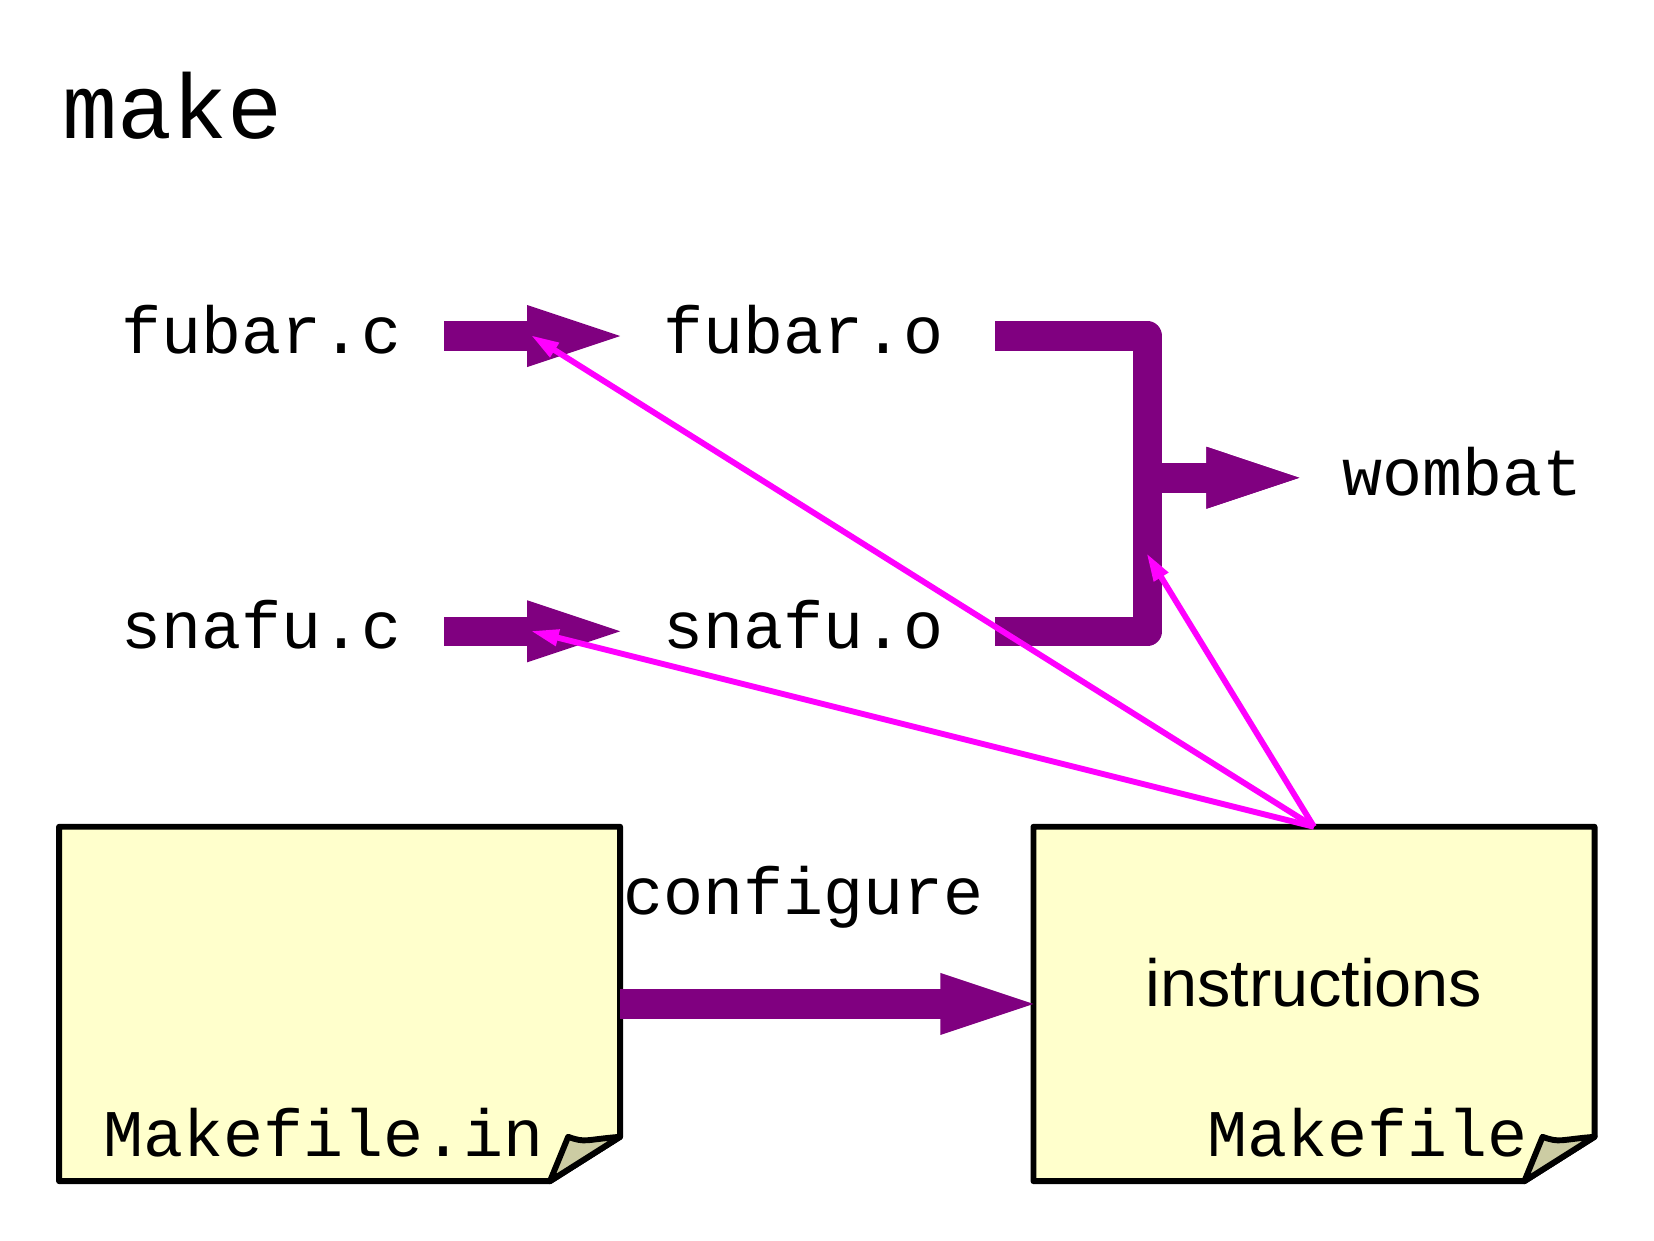

make
fubar.c
 fubar.o
 wombat
snafu.c
 snafu.o
instructions
configure
Makefile.in
Makefile
45